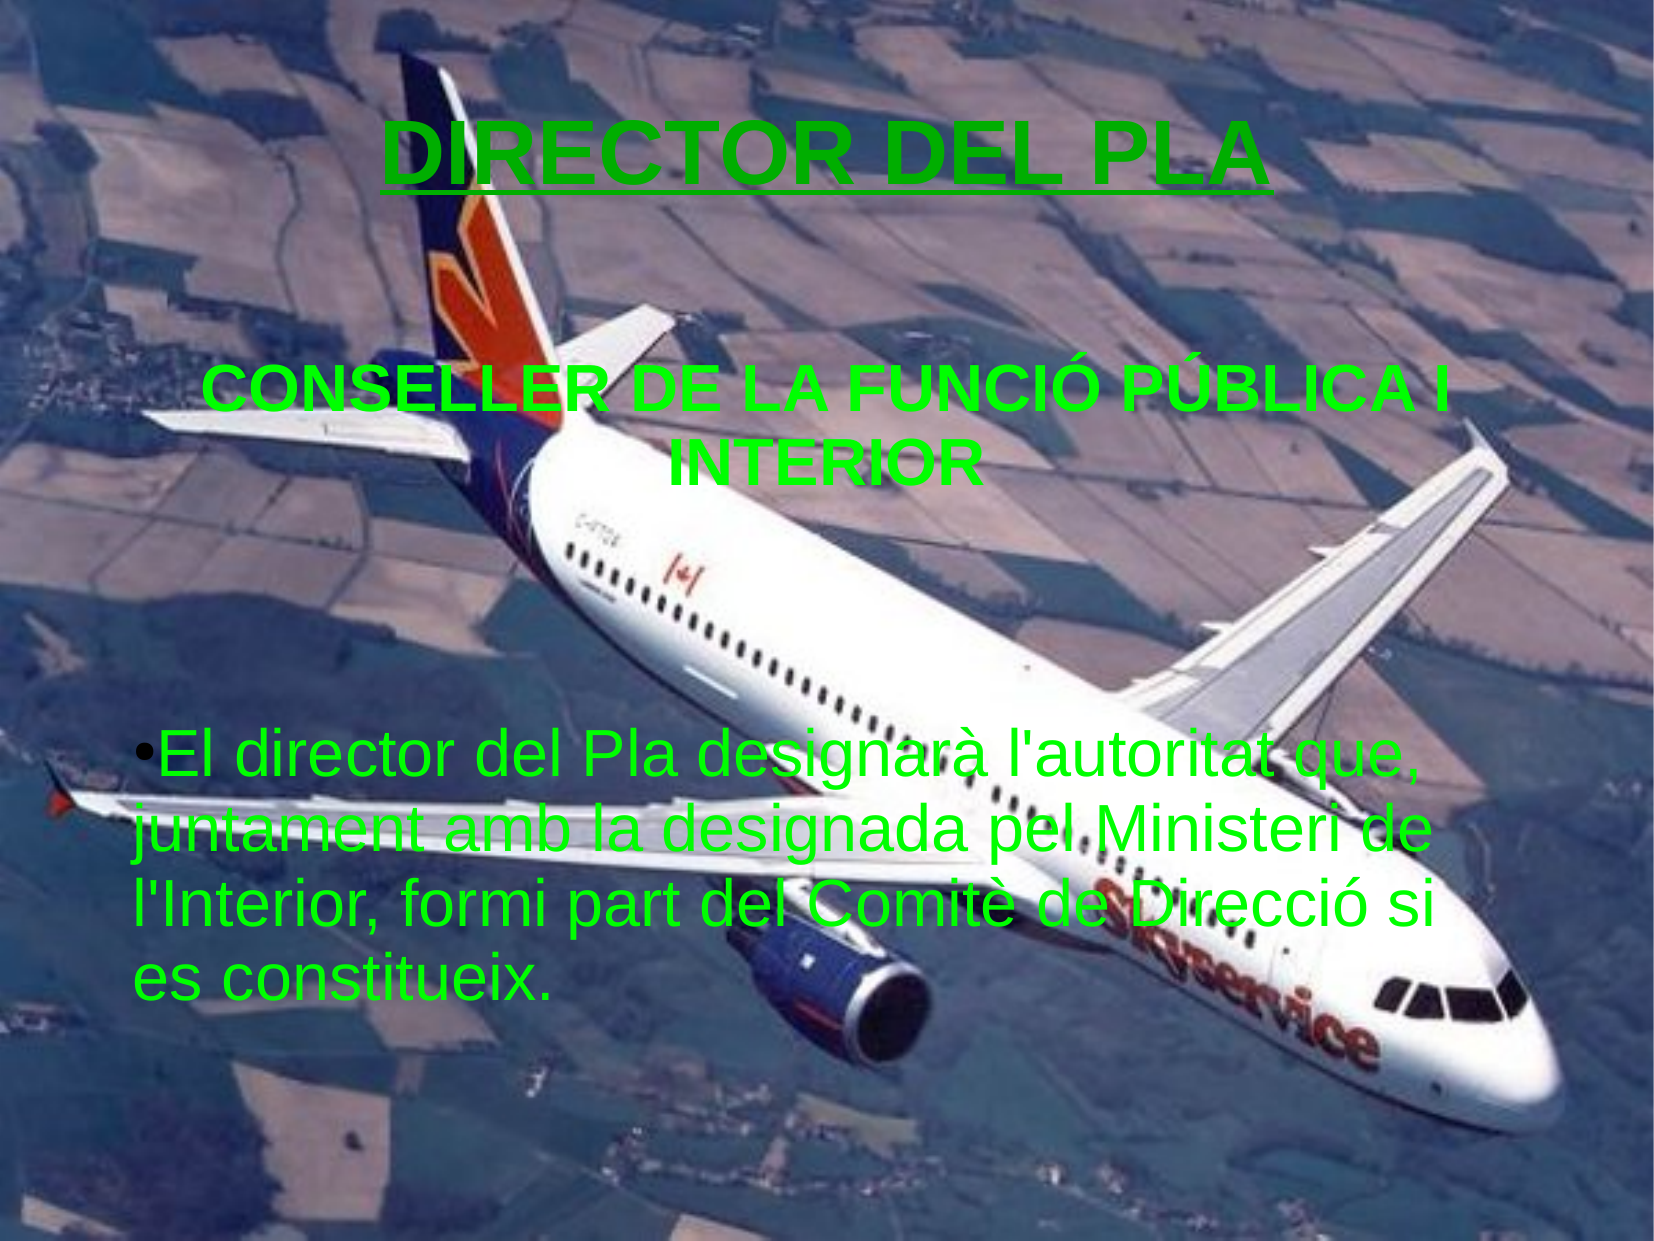

# DIRECTOR DEL PLA
CONSELLER DE LA FUNCIÓ PÚBLICA I INTERIOR
El director del Pla designarà l'autoritat que, juntament amb la designada pel Ministeri de l'Interior, formi part del Comitè de Direcció si es constitueix.